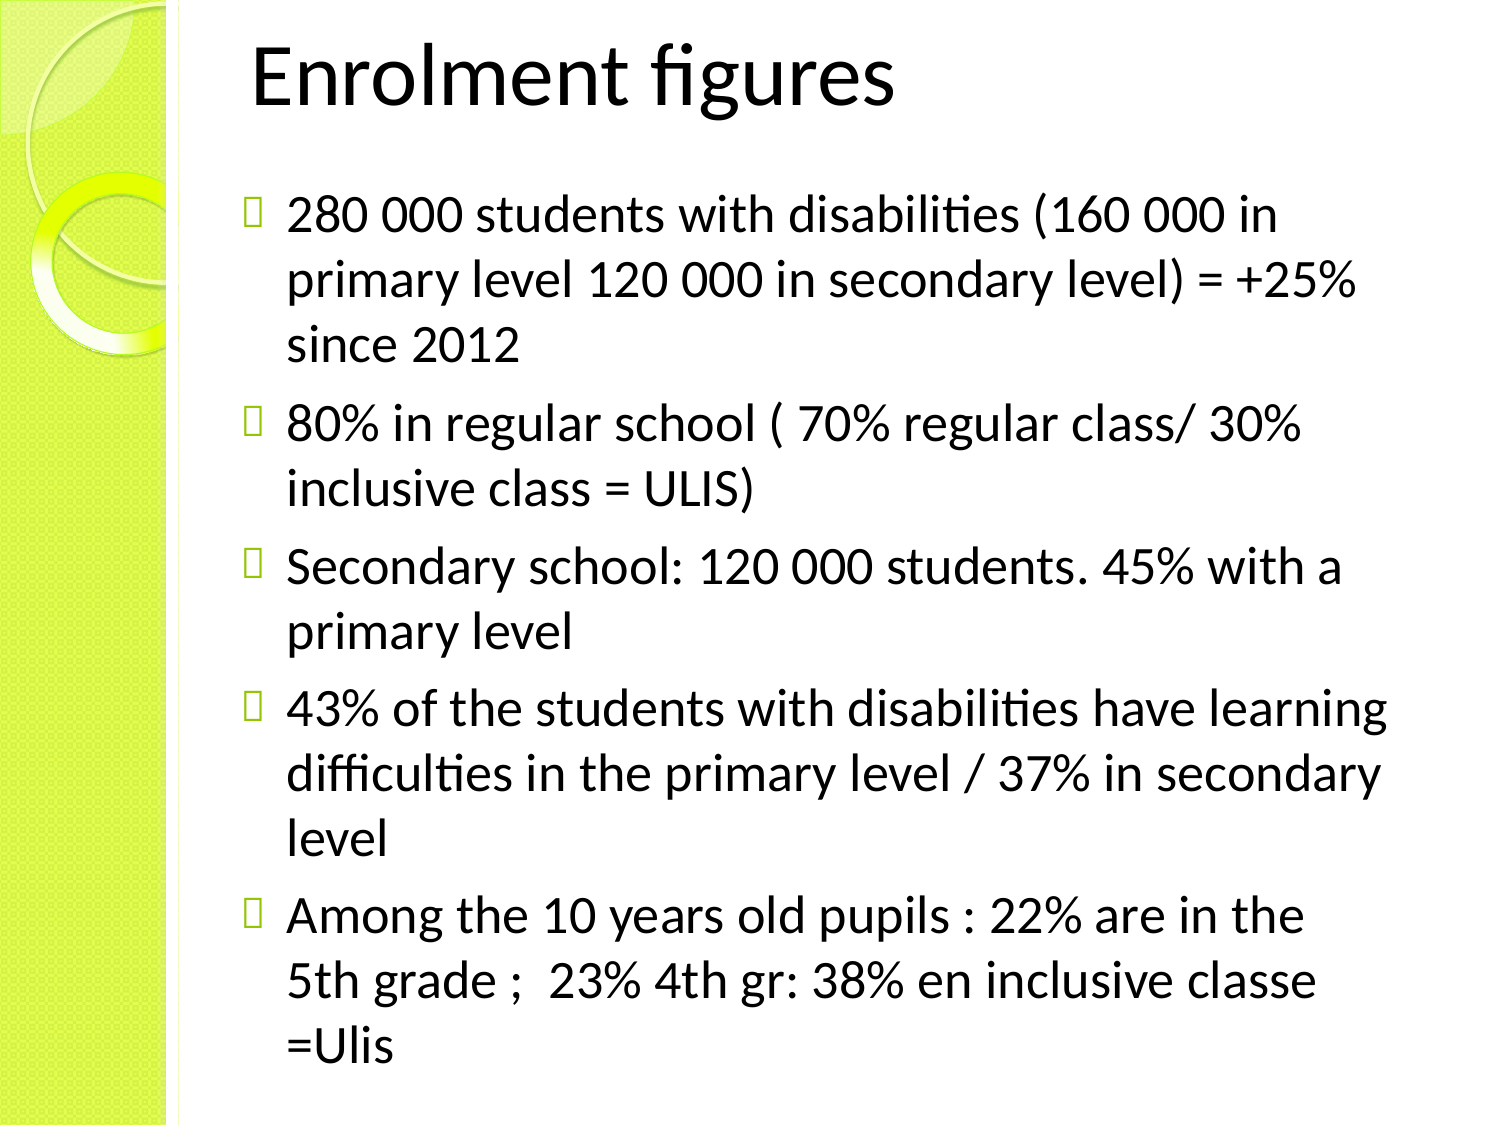

# Enrolment figures
280 000 students with disabilities (160 000 in primary level 120 000 in secondary level) = +25% since 2012
80% in regular school ( 70% regular class/ 30% inclusive class = ULIS)
Secondary school: 120 000 students. 45% with a primary level
43% of the students with disabilities have learning difficulties in the primary level / 37% in secondary level
Among the 10 years old pupils : 22% are in the 5th grade ; 23% 4th gr: 38% en inclusive classe =Ulis